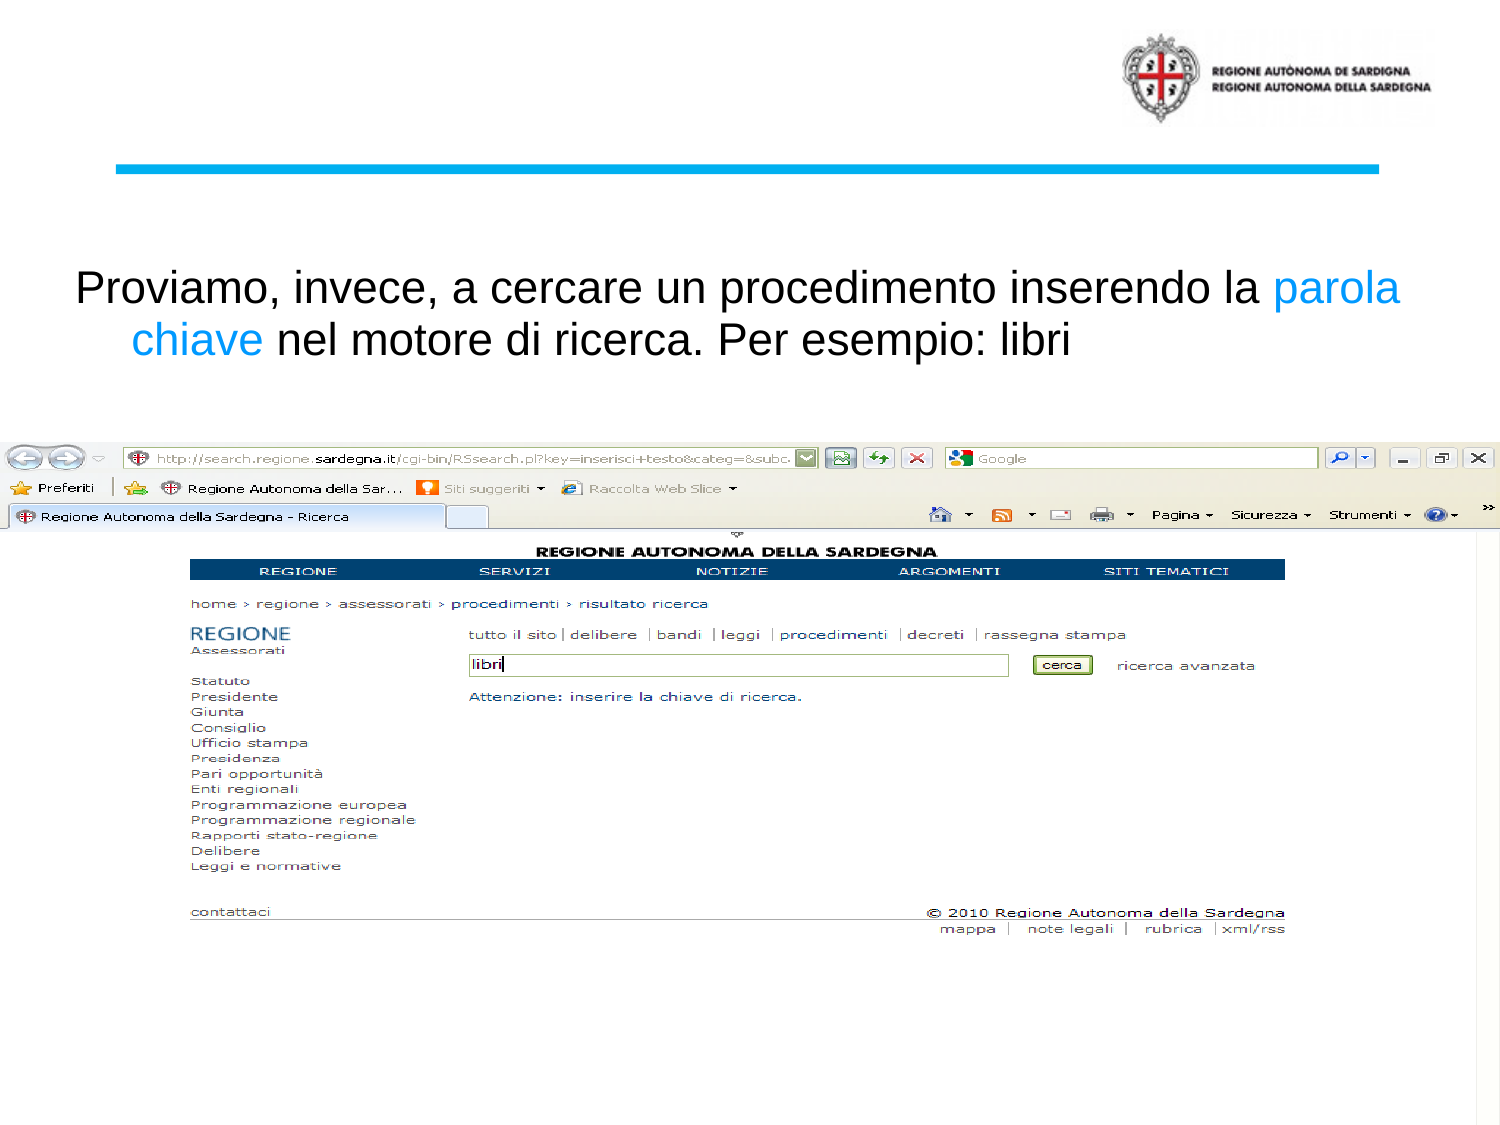

# Proviamo, invece, a cercare un procedimento inserendo la parola chiave nel motore di ricerca. Per esempio: libri
17